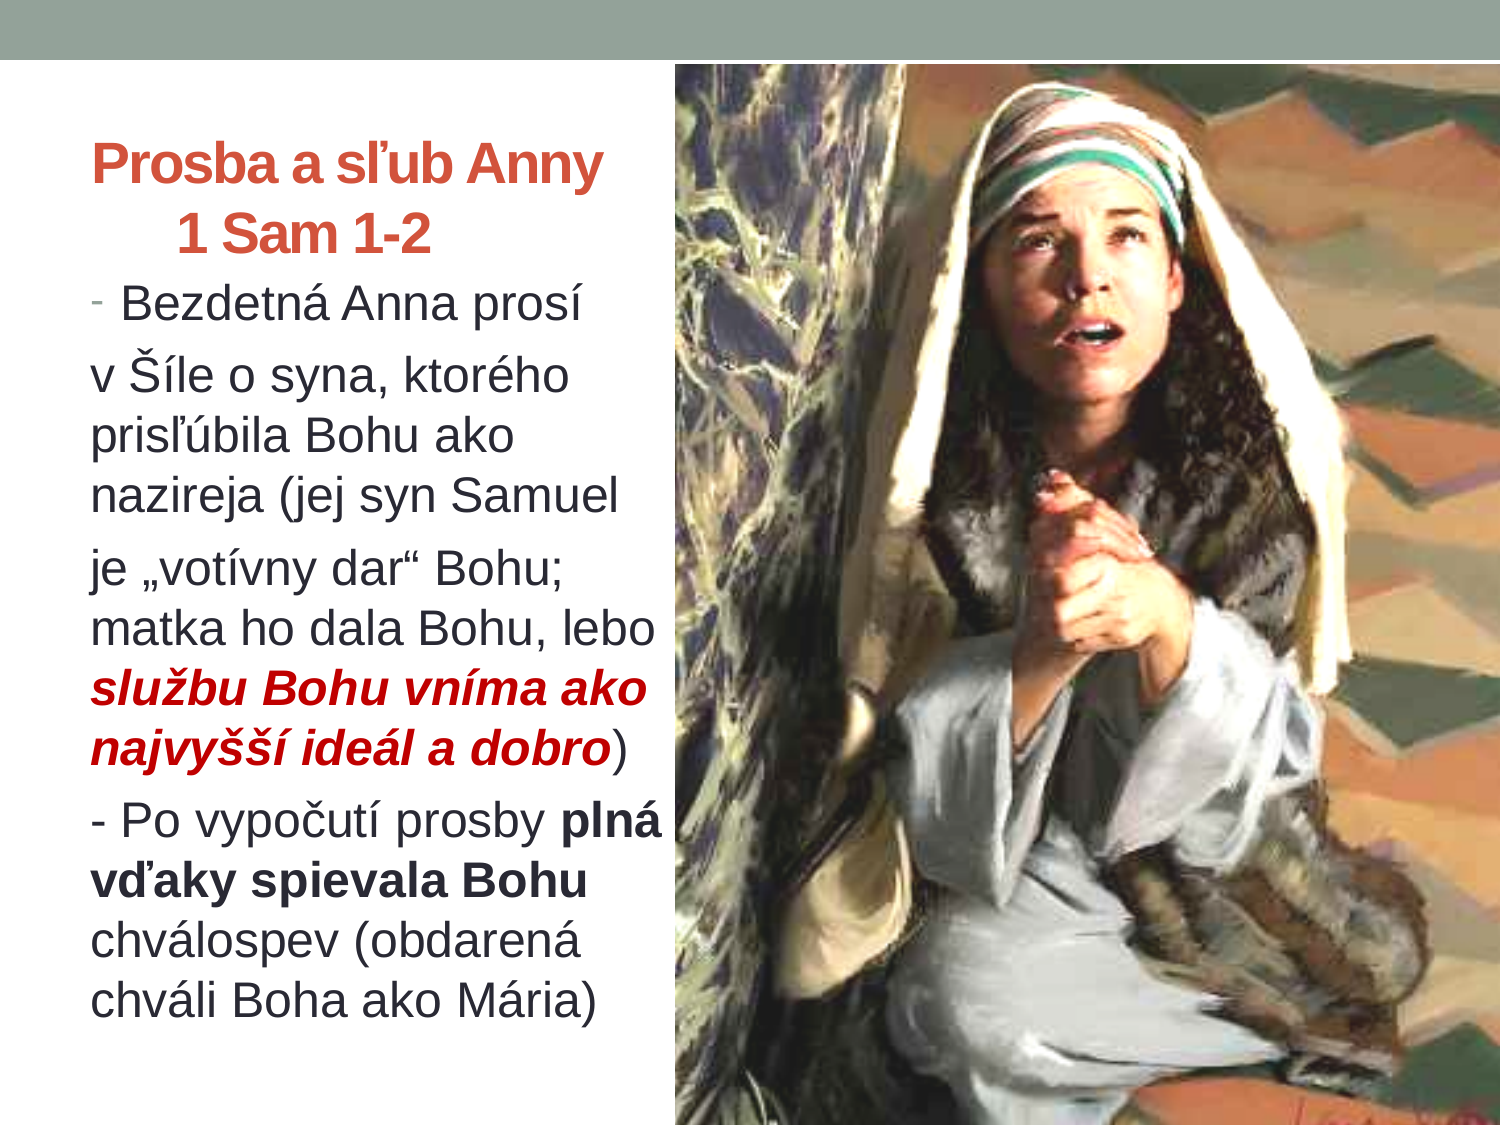

# Prosba a sľub Anny 1 Sam 1-2
Bezdetná Anna prosí
v Šíle o syna, ktorého prisľúbila Bohu ako nazireja (jej syn Samuel
je „votívny dar“ Bohu; matka ho dala Bohu, lebo službu Bohu vníma ako najvyšší ideál a dobro)
- Po vypočutí prosby plná vďaky spievala Bohu chválospev (obdarená chváli Boha ako Mária)